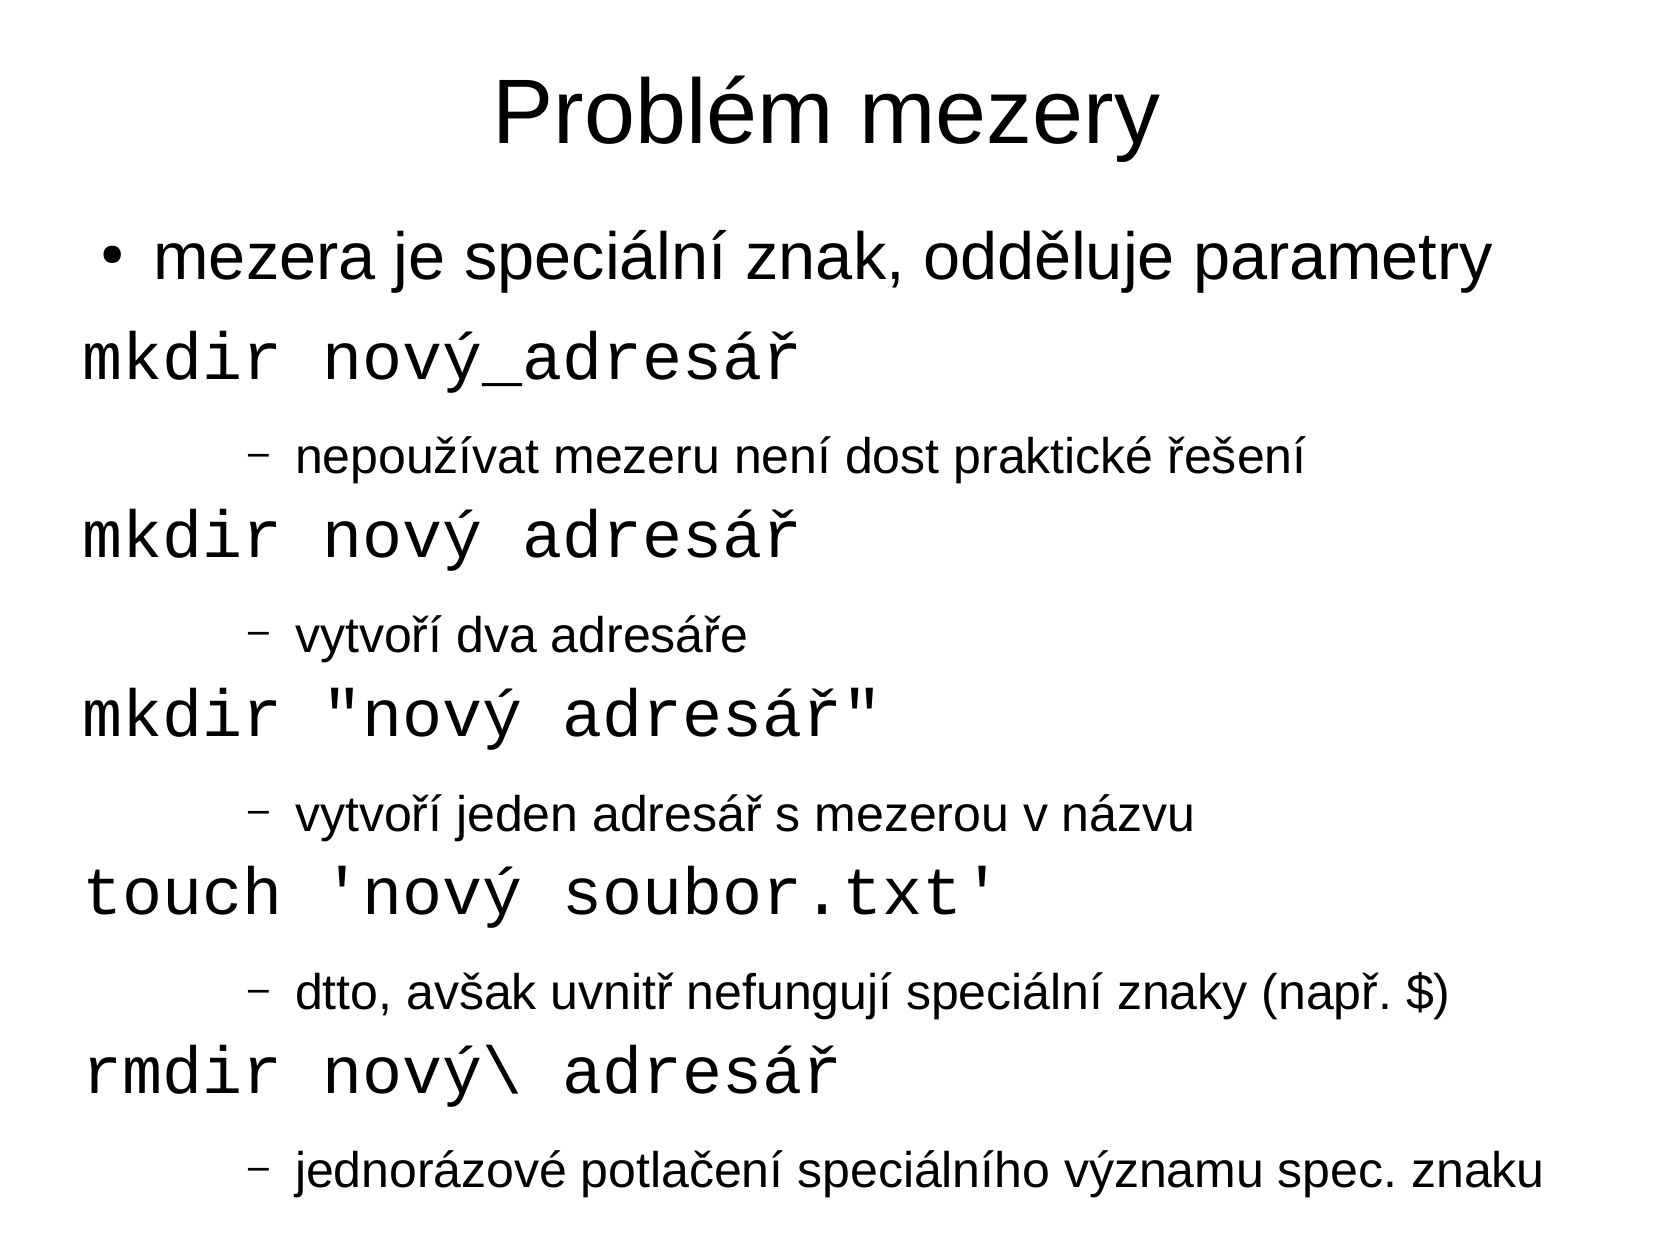

# Problém mezery
mezera je speciální znak, odděluje parametry
mkdir nový_adresář
nepoužívat mezeru není dost praktické řešení
mkdir nový adresář
vytvoří dva adresáře
mkdir "nový adresář"
vytvoří jeden adresář s mezerou v názvu
touch 'nový soubor.txt'
dtto, avšak uvnitř nefungují speciální znaky (např. $)
rmdir nový\ adresář
jednorázové potlačení speciálního významu spec. znaku